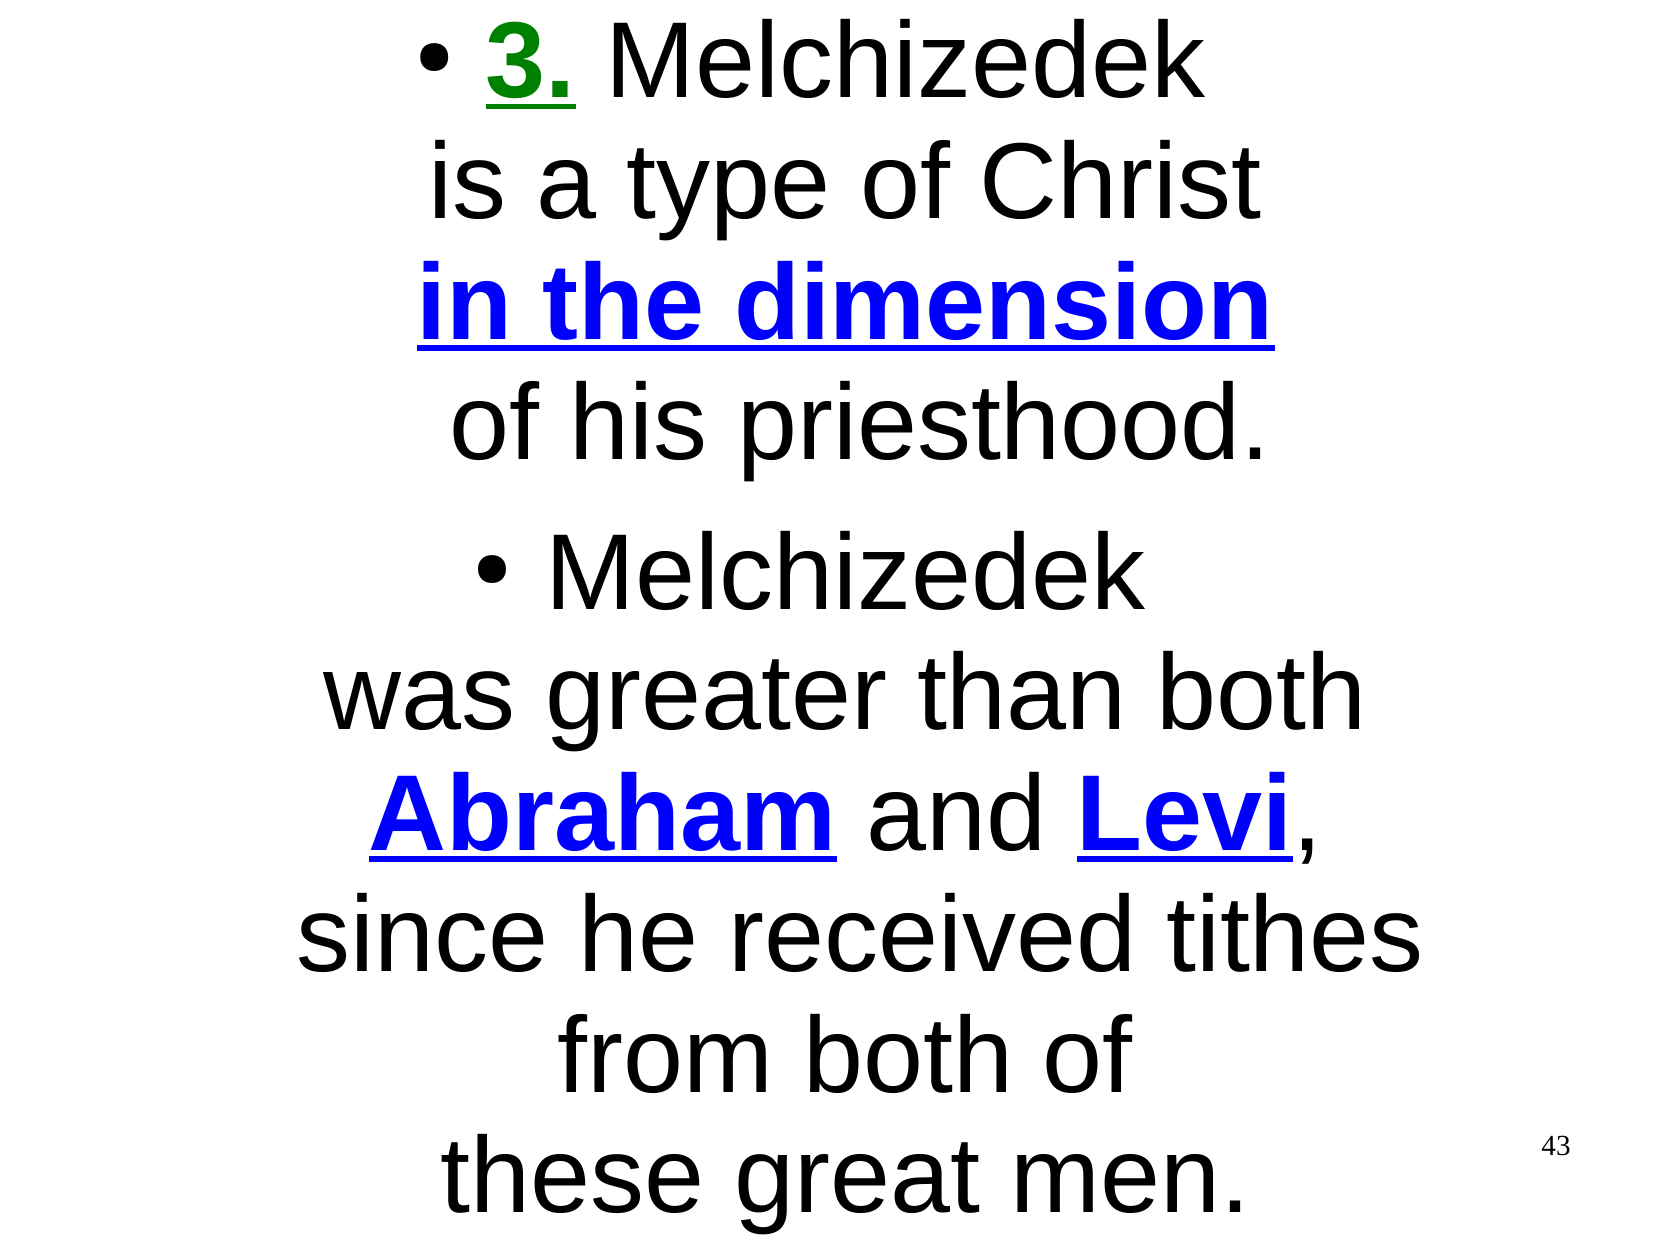

# 3. Melchizedek is a type of Christ in the dimension of his priesthood.
Melchizedek
was greater than both
Abraham and Levi,
since he received tithes
from both of
these great men.
43